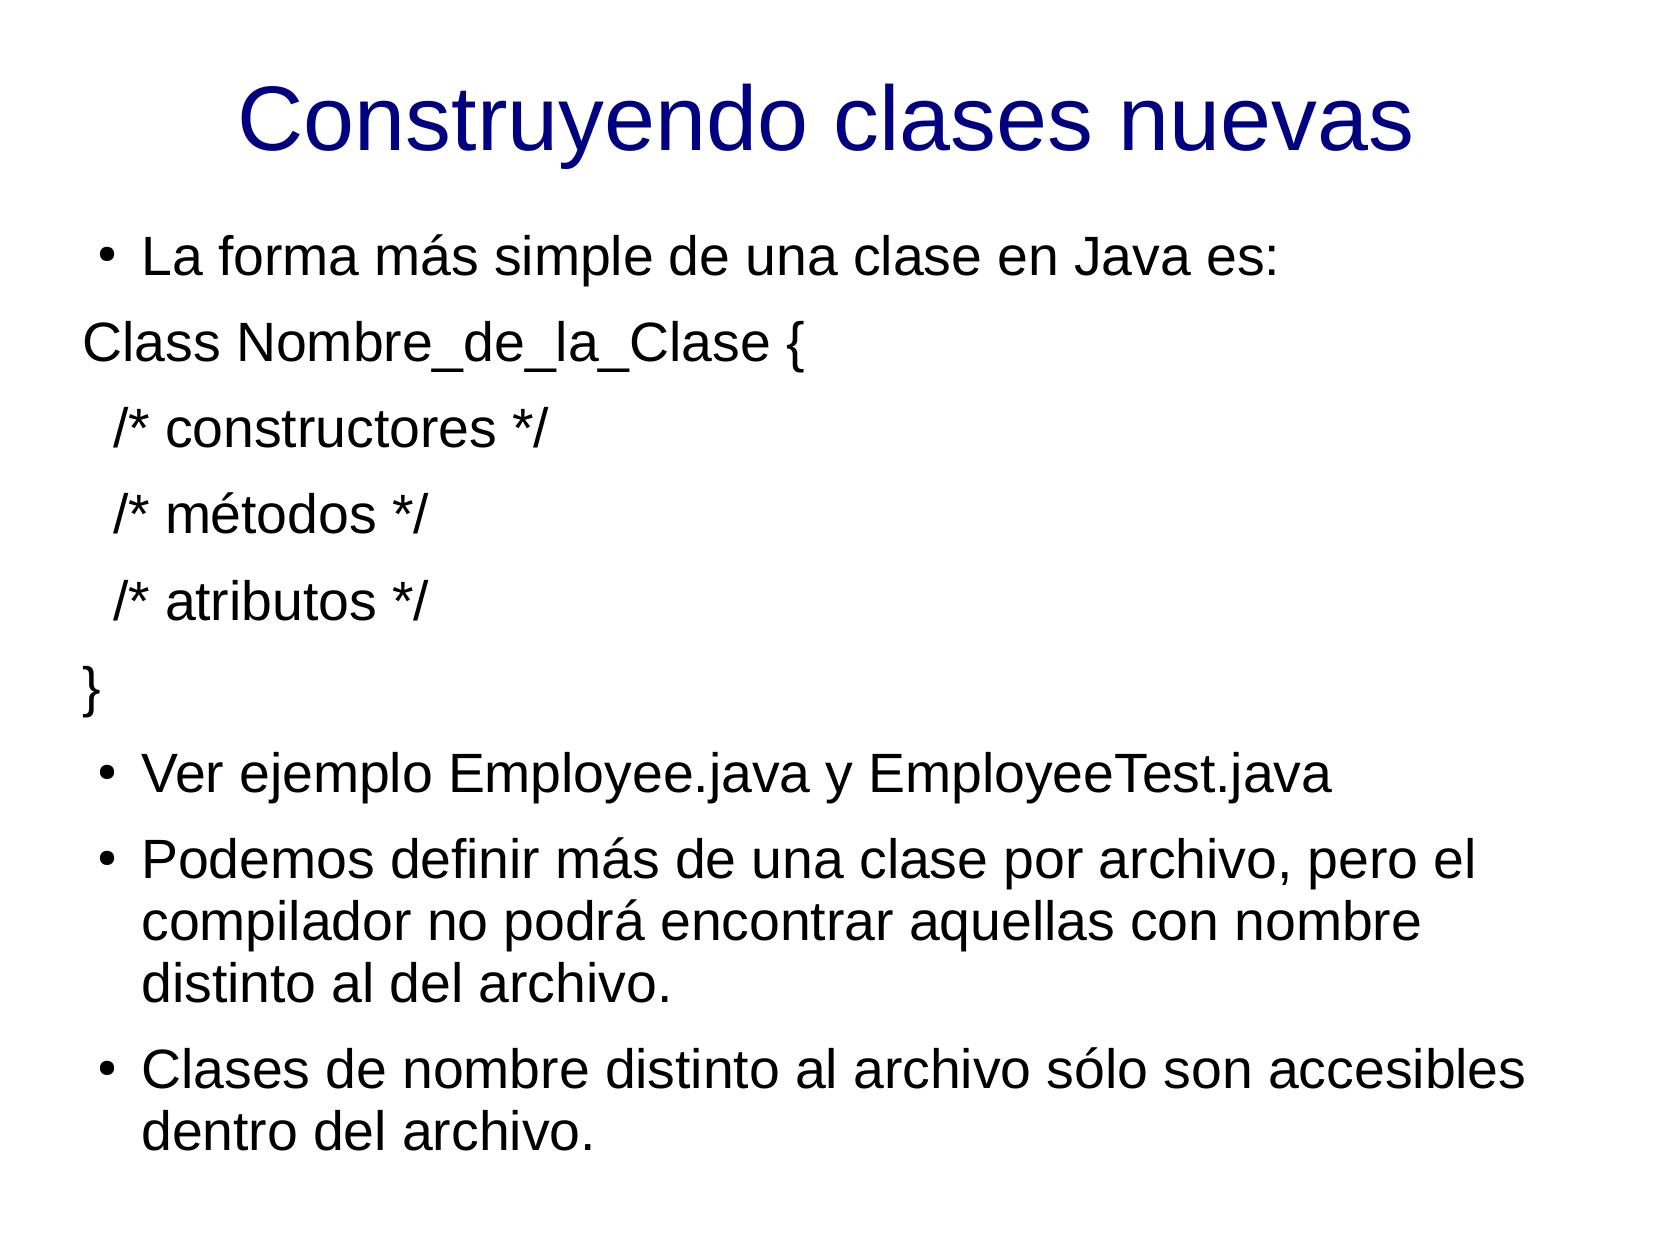

# Construyendo clases nuevas
La forma más simple de una clase en Java es:
Class Nombre_de_la_Clase {
 /* constructores */
 /* métodos */
 /* atributos */
}
Ver ejemplo Employee.java y EmployeeTest.java
Podemos definir más de una clase por archivo, pero el compilador no podrá encontrar aquellas con nombre distinto al del archivo.
Clases de nombre distinto al archivo sólo son accesibles dentro del archivo.